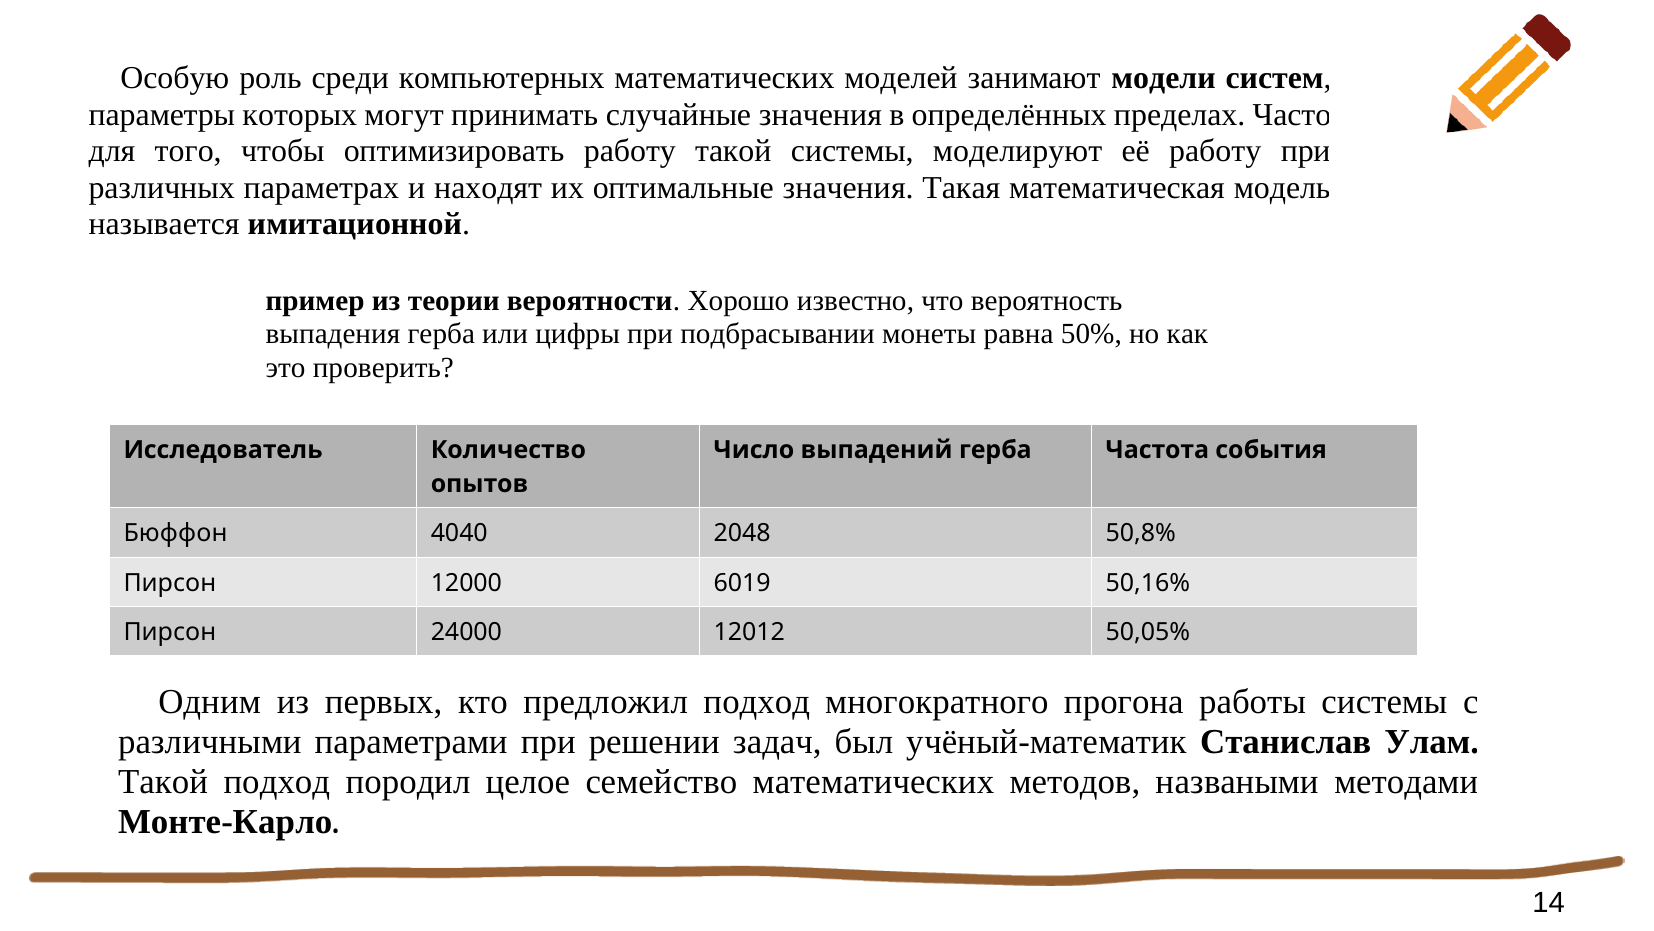

| Исследователь | Количество опытов | Число выпадений герба | Частота события |
| --- | --- | --- | --- |
| Бюффон | 4040 | 2048 | 50,8% |
| Пирсон | 12000 | 6019 | 50,16% |
| Пирсон | 24000 | 12012 | 50,05% |
14